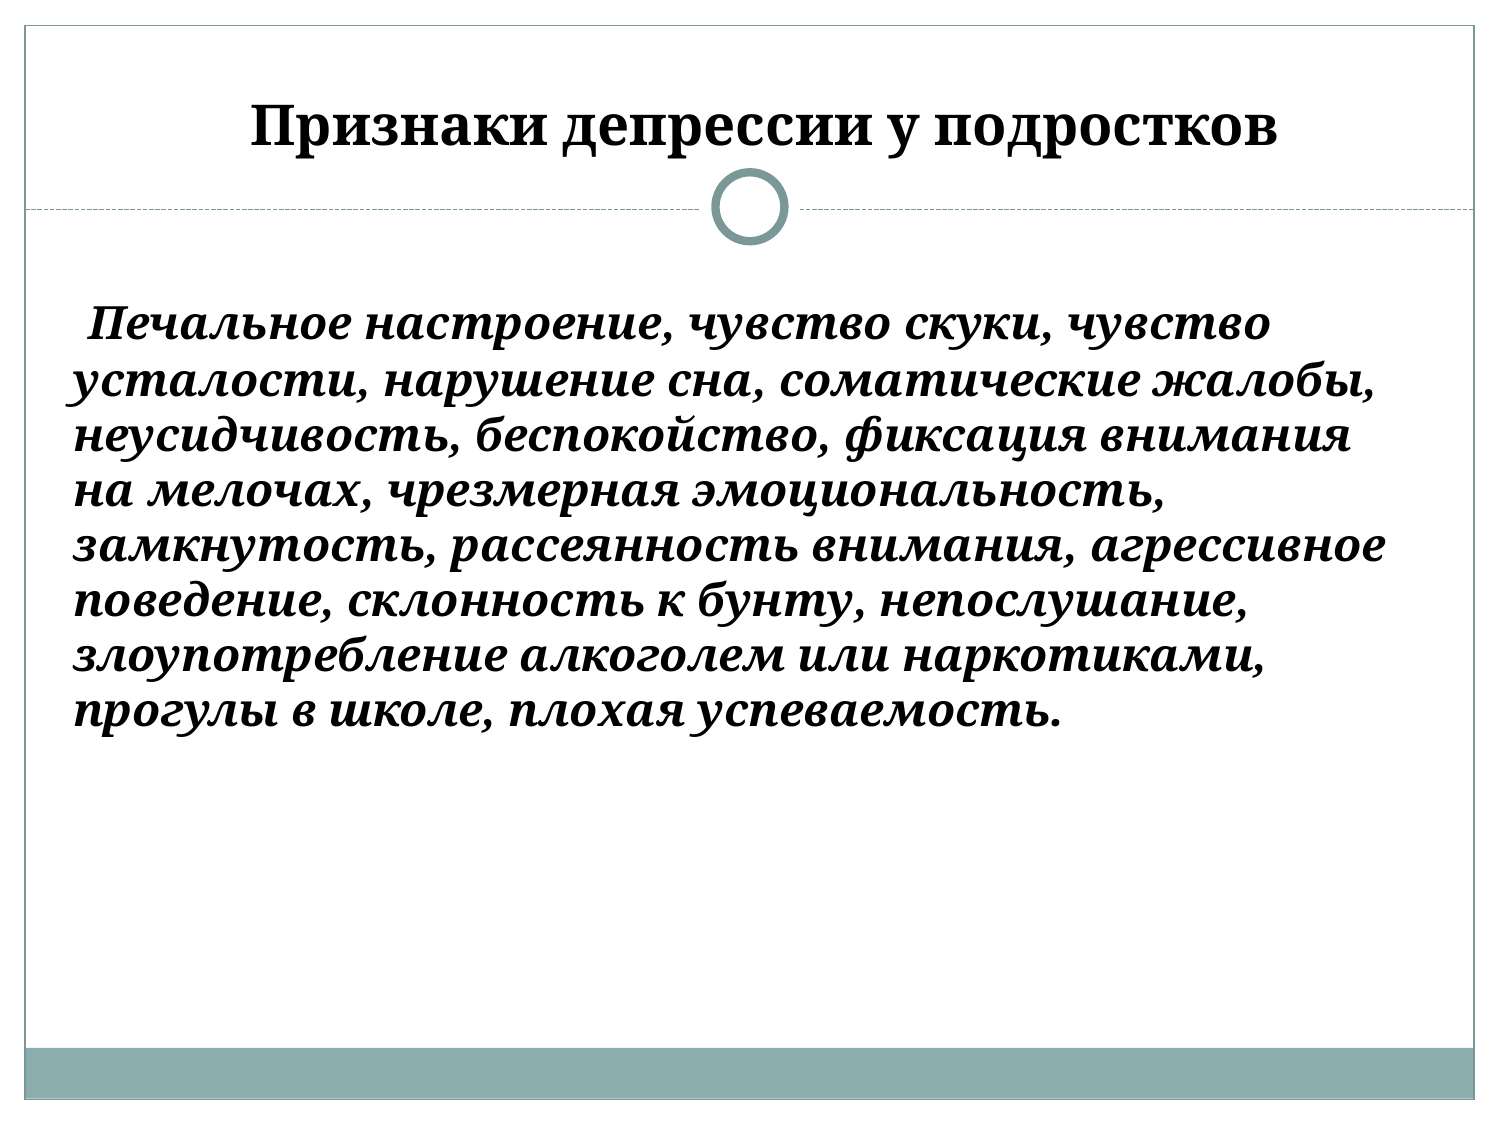

# Признаки депрессии у подростков
 Печальное настроение, чувство скуки, чувство усталости, нарушение сна, соматические жалобы, неусидчивость, беспокойство, фиксация внимания на мелочах, чрезмерная эмоциональность, замкнутость, рассеянность внимания, агрессивное поведение, склонность к бунту, непослушание, злоупотребление алкоголем или наркотиками, прогулы в школе, плохая успеваемость.